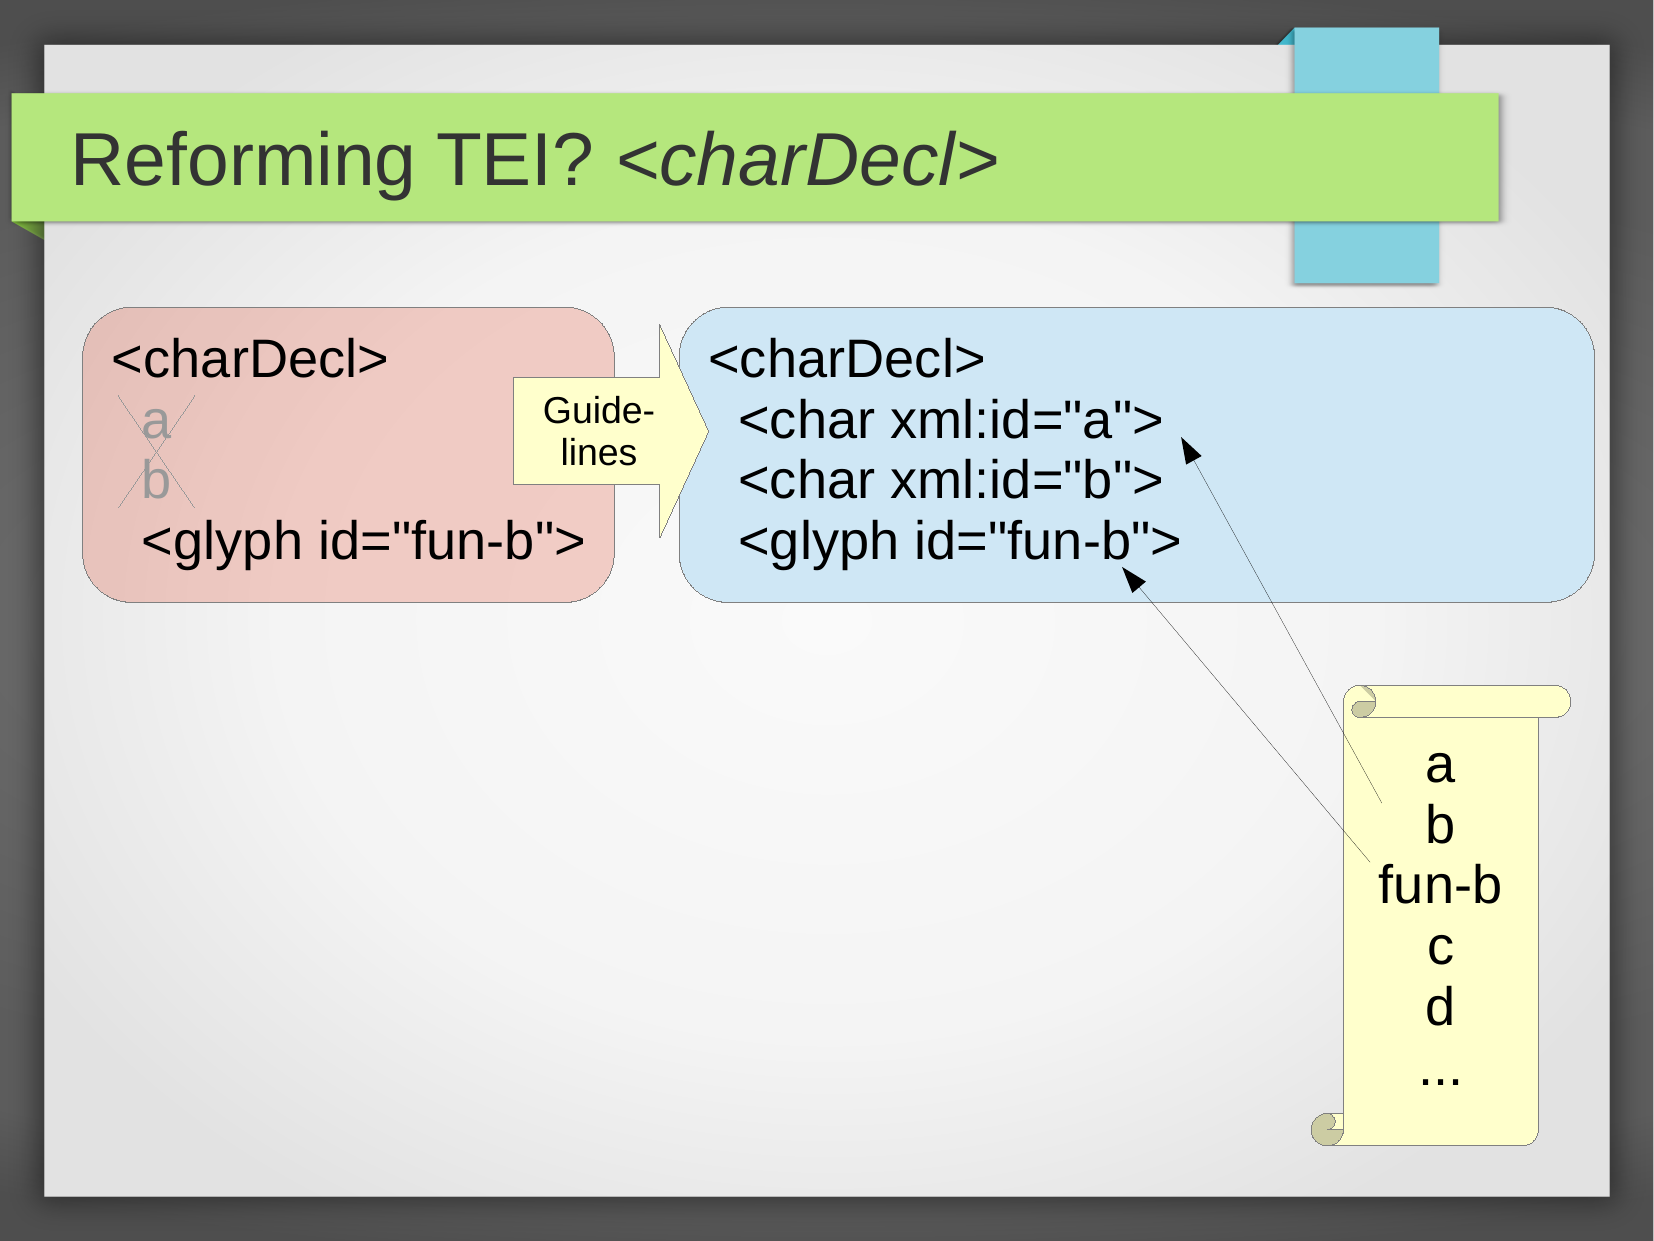

# Reforming TEI? <charDecl>
<charDecl>
 a
 b
 <glyph id="fun-b">
<charDecl>
 <char xml:id="a">
 <char xml:id="b">
 <glyph id="fun-b">
Guide-
lines
a
b
fun-b
c
d
...